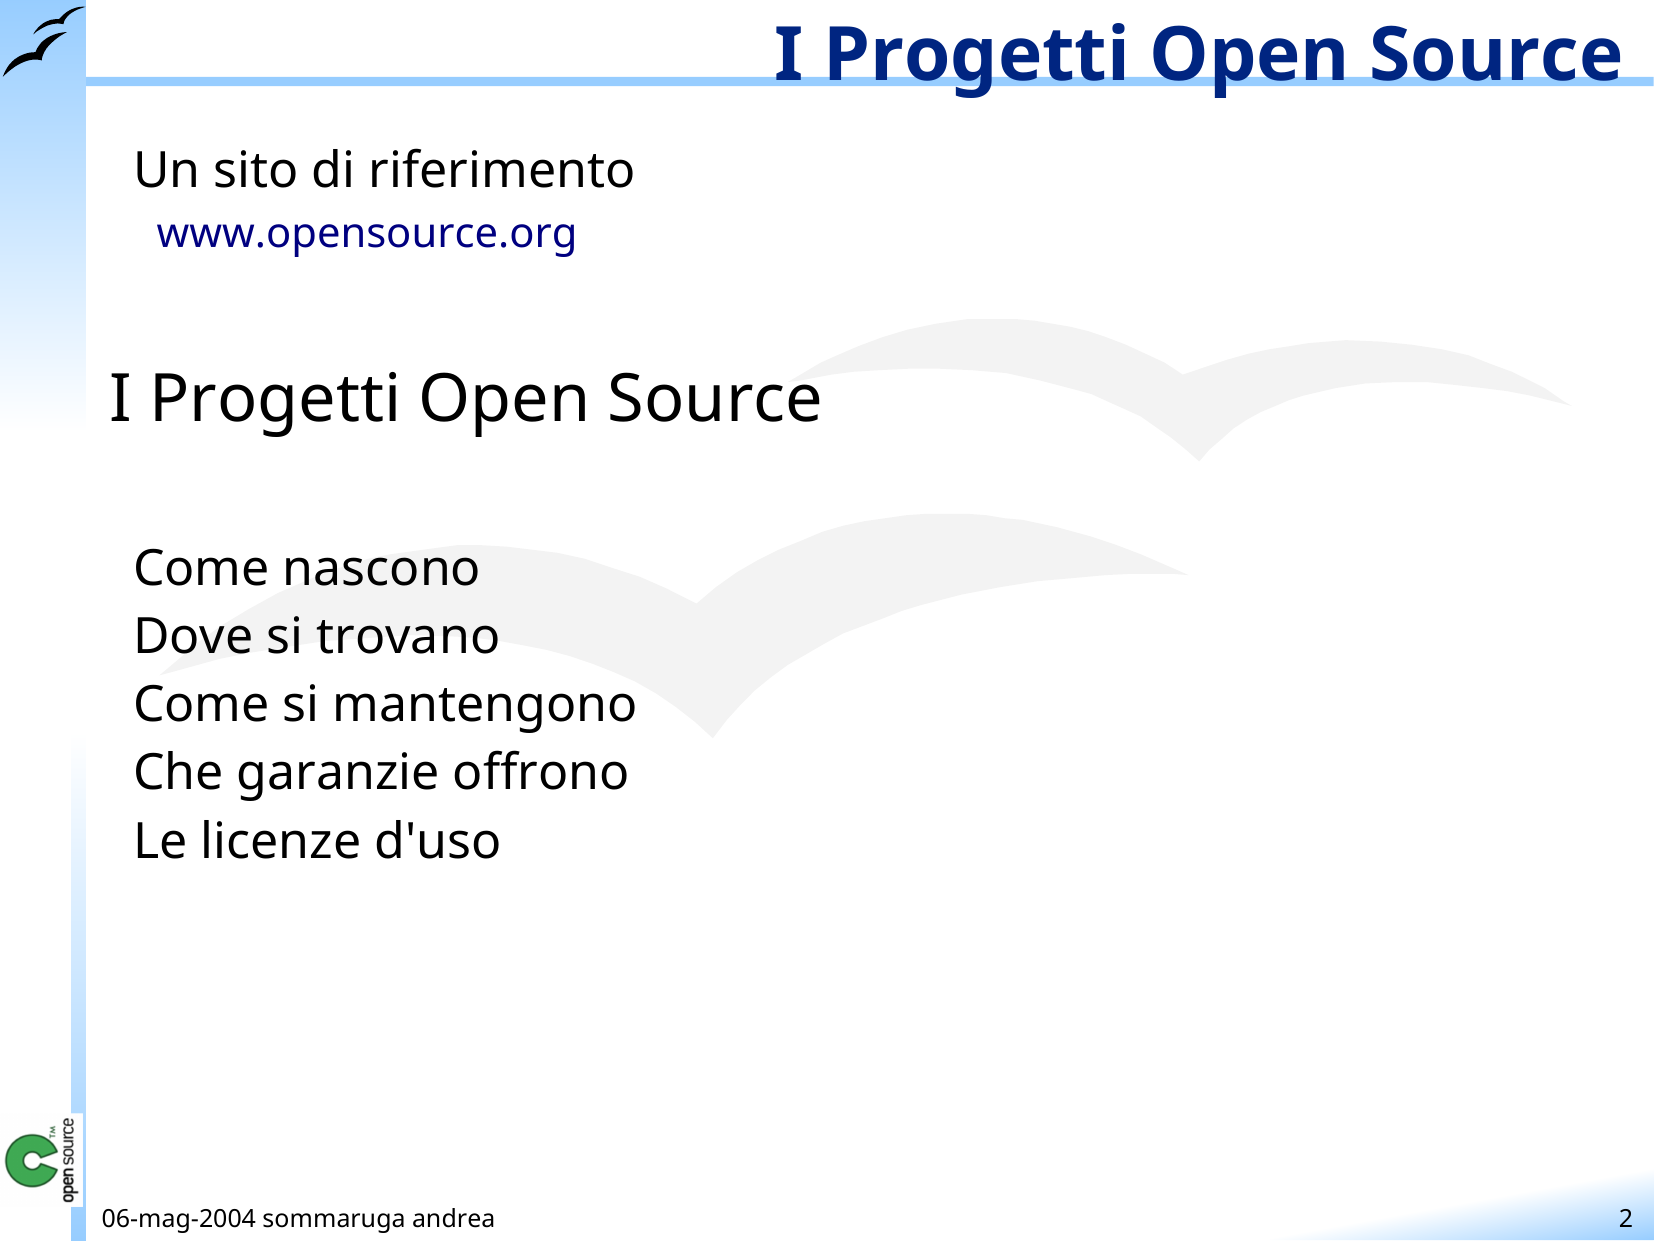

# I Progetti Open Source
Un sito di riferimento
www.opensource.org
I Progetti Open Source
Come nascono
Dove si trovano
Come si mantengono
Che garanzie offrono
Le licenze d'uso